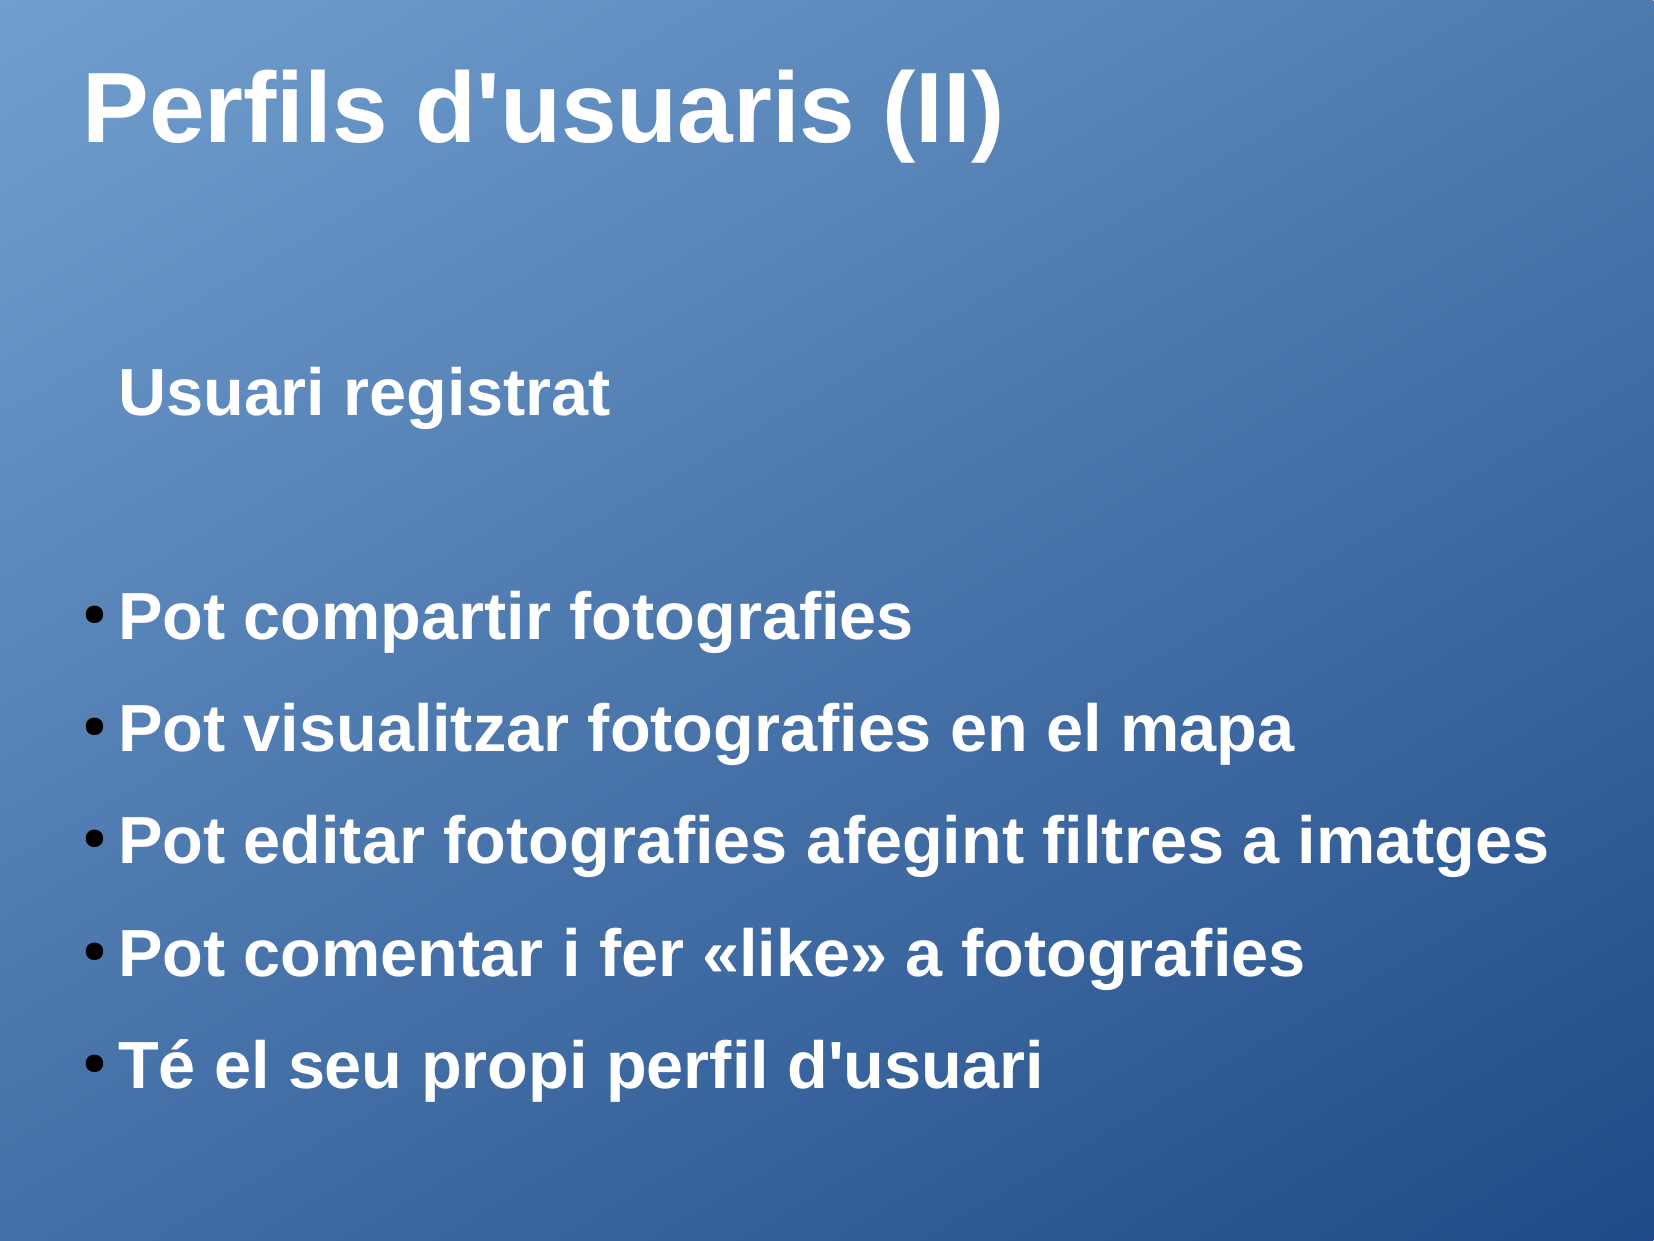

# Perfils d'usuaris (II)
Usuari registrat
Pot compartir fotografies
Pot visualitzar fotografies en el mapa
Pot editar fotografies afegint filtres a imatges
Pot comentar i fer «like» a fotografies
Té el seu propi perfil d'usuari